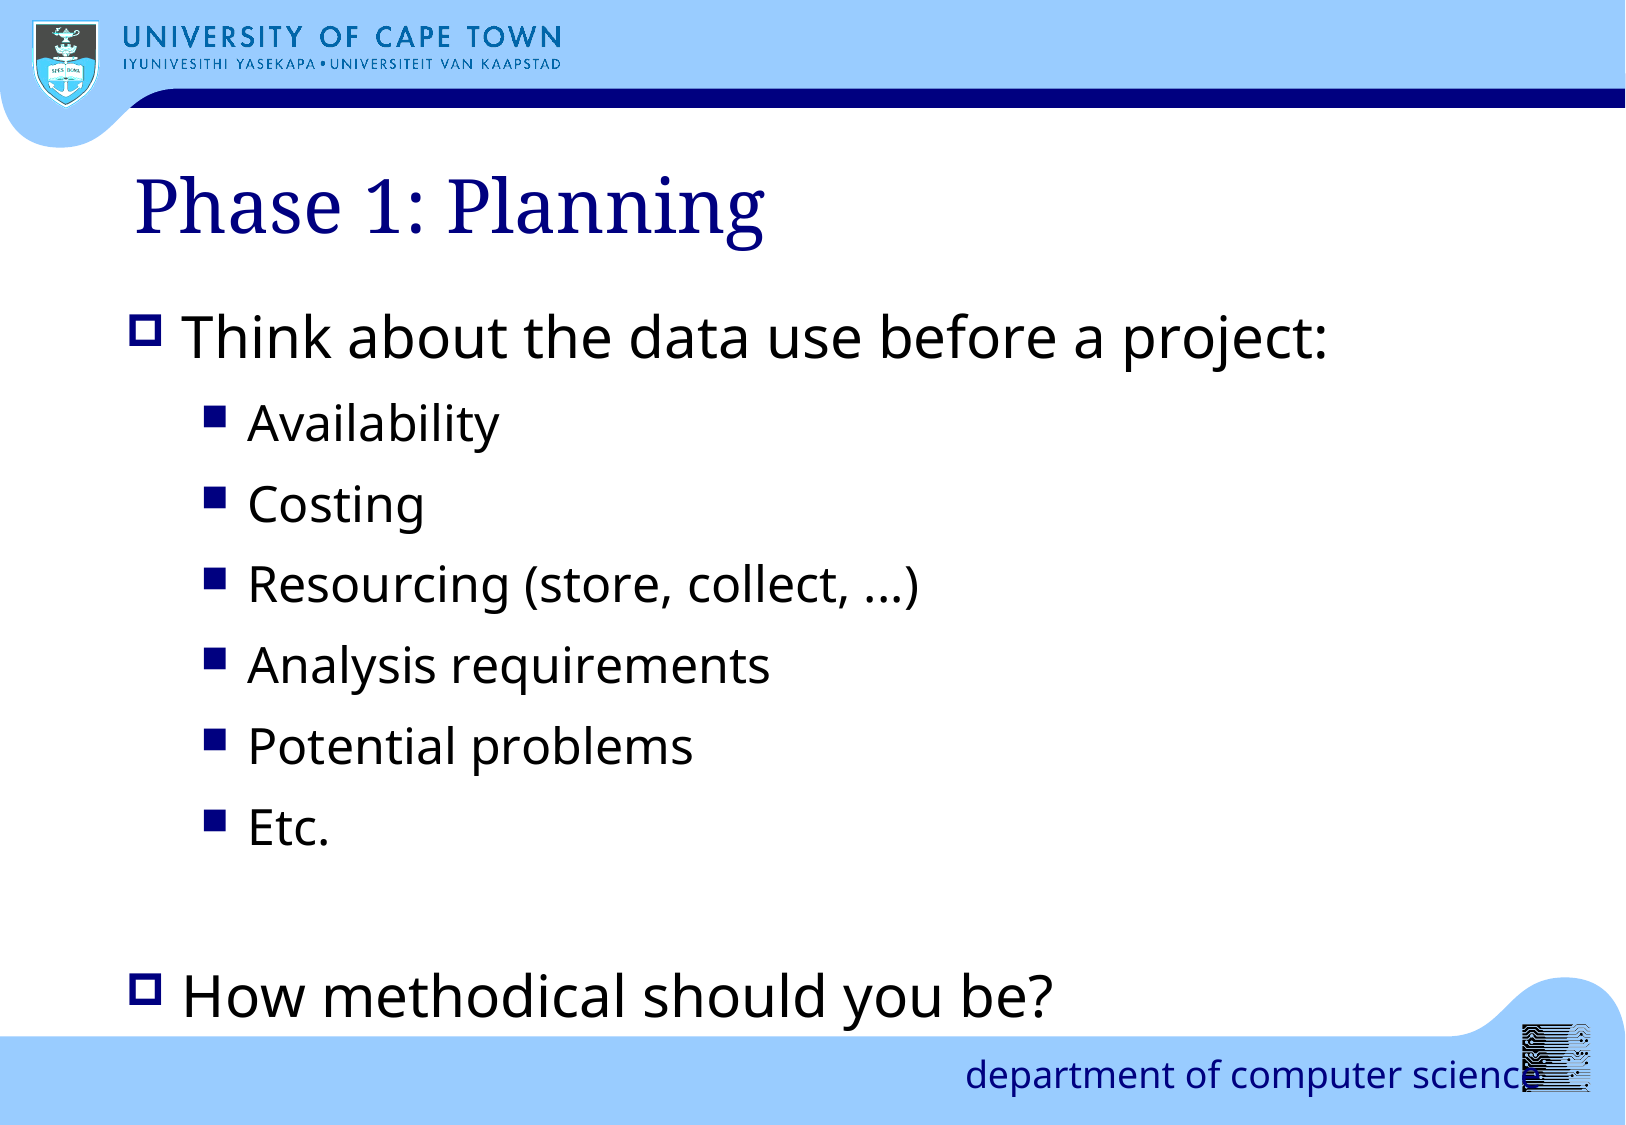

# Phase 1: Planning
Think about the data use before a project:
Availability
Costing
Resourcing (store, collect, ...)
Analysis requirements
Potential problems
Etc.
How methodical should you be?